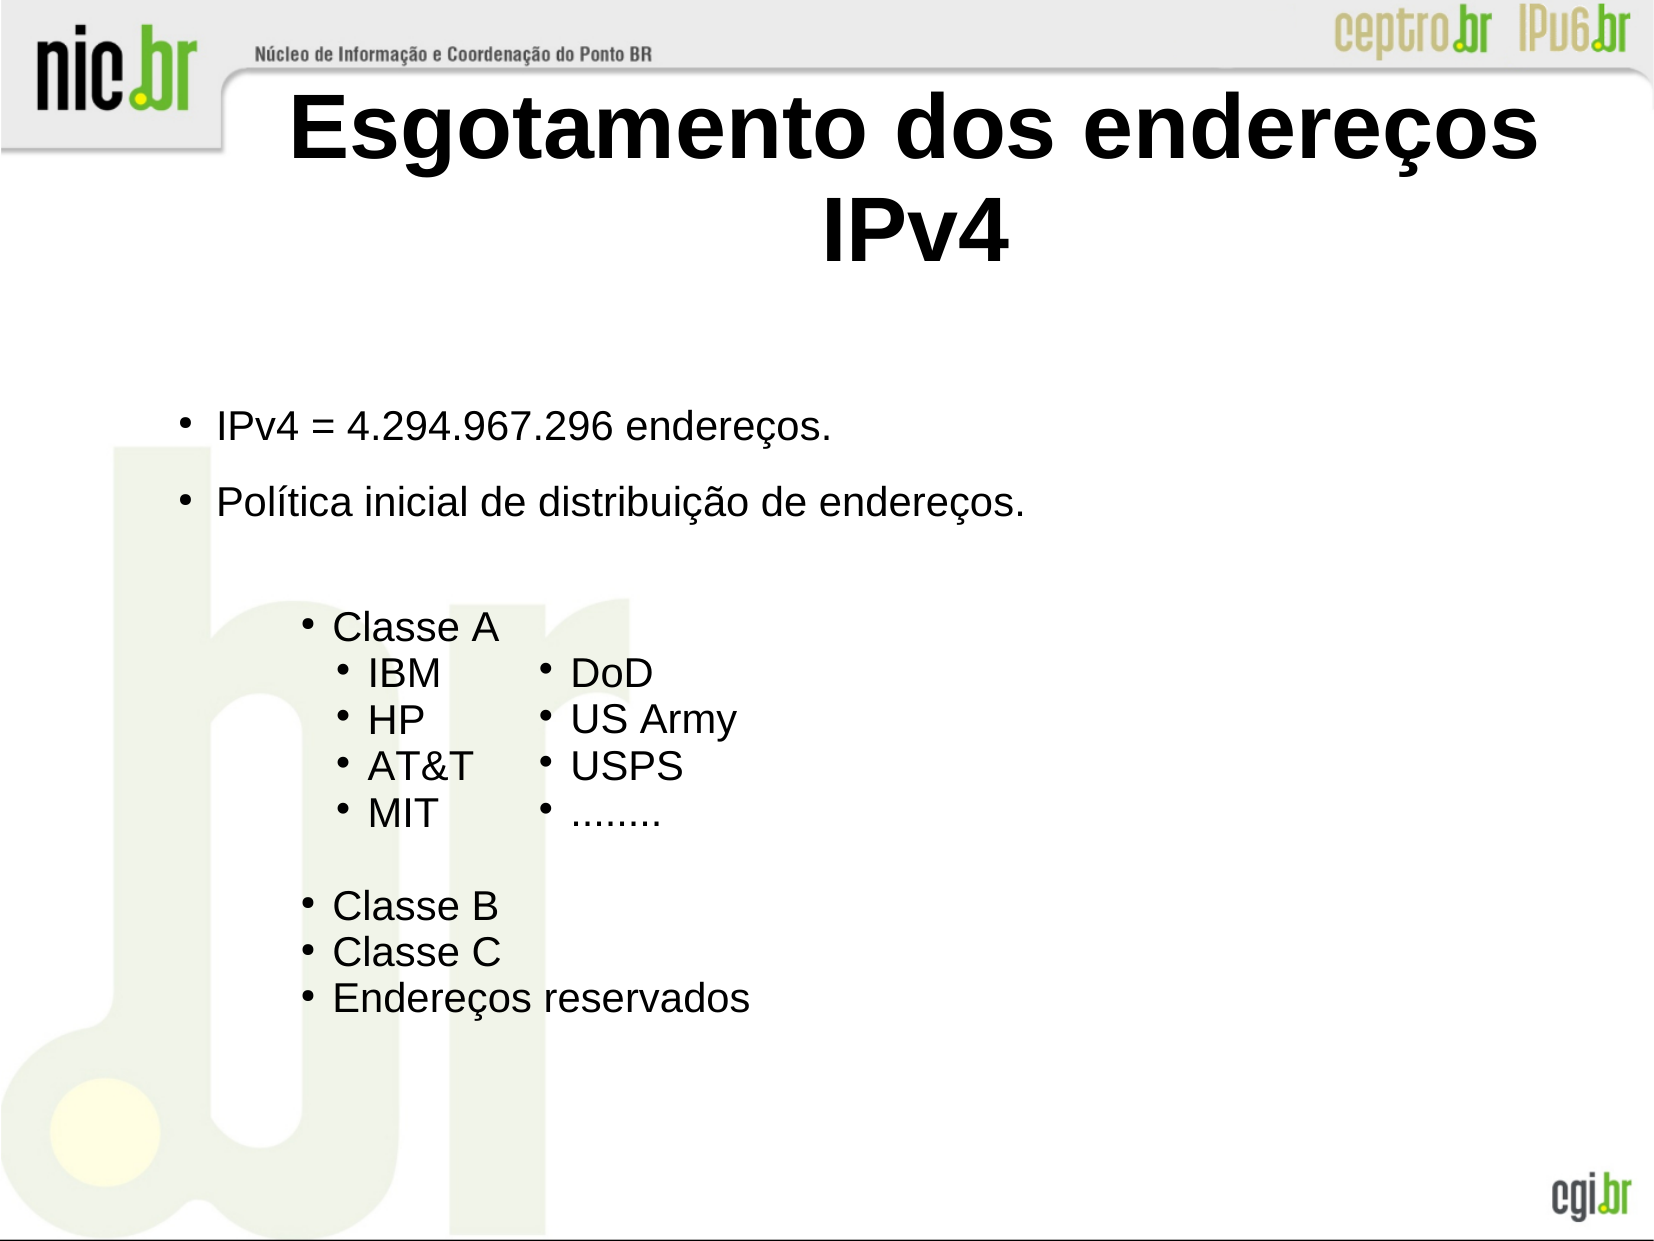

Esgotamento dos endereços IPv4
 IPv4 = 4.294.967.296 endereços.
 Política inicial de distribuição de endereços.
Classe A
IBM
HP
AT&T
MIT
Classe B
Classe C
Endereços reservados
DoD
US Army
USPS
........